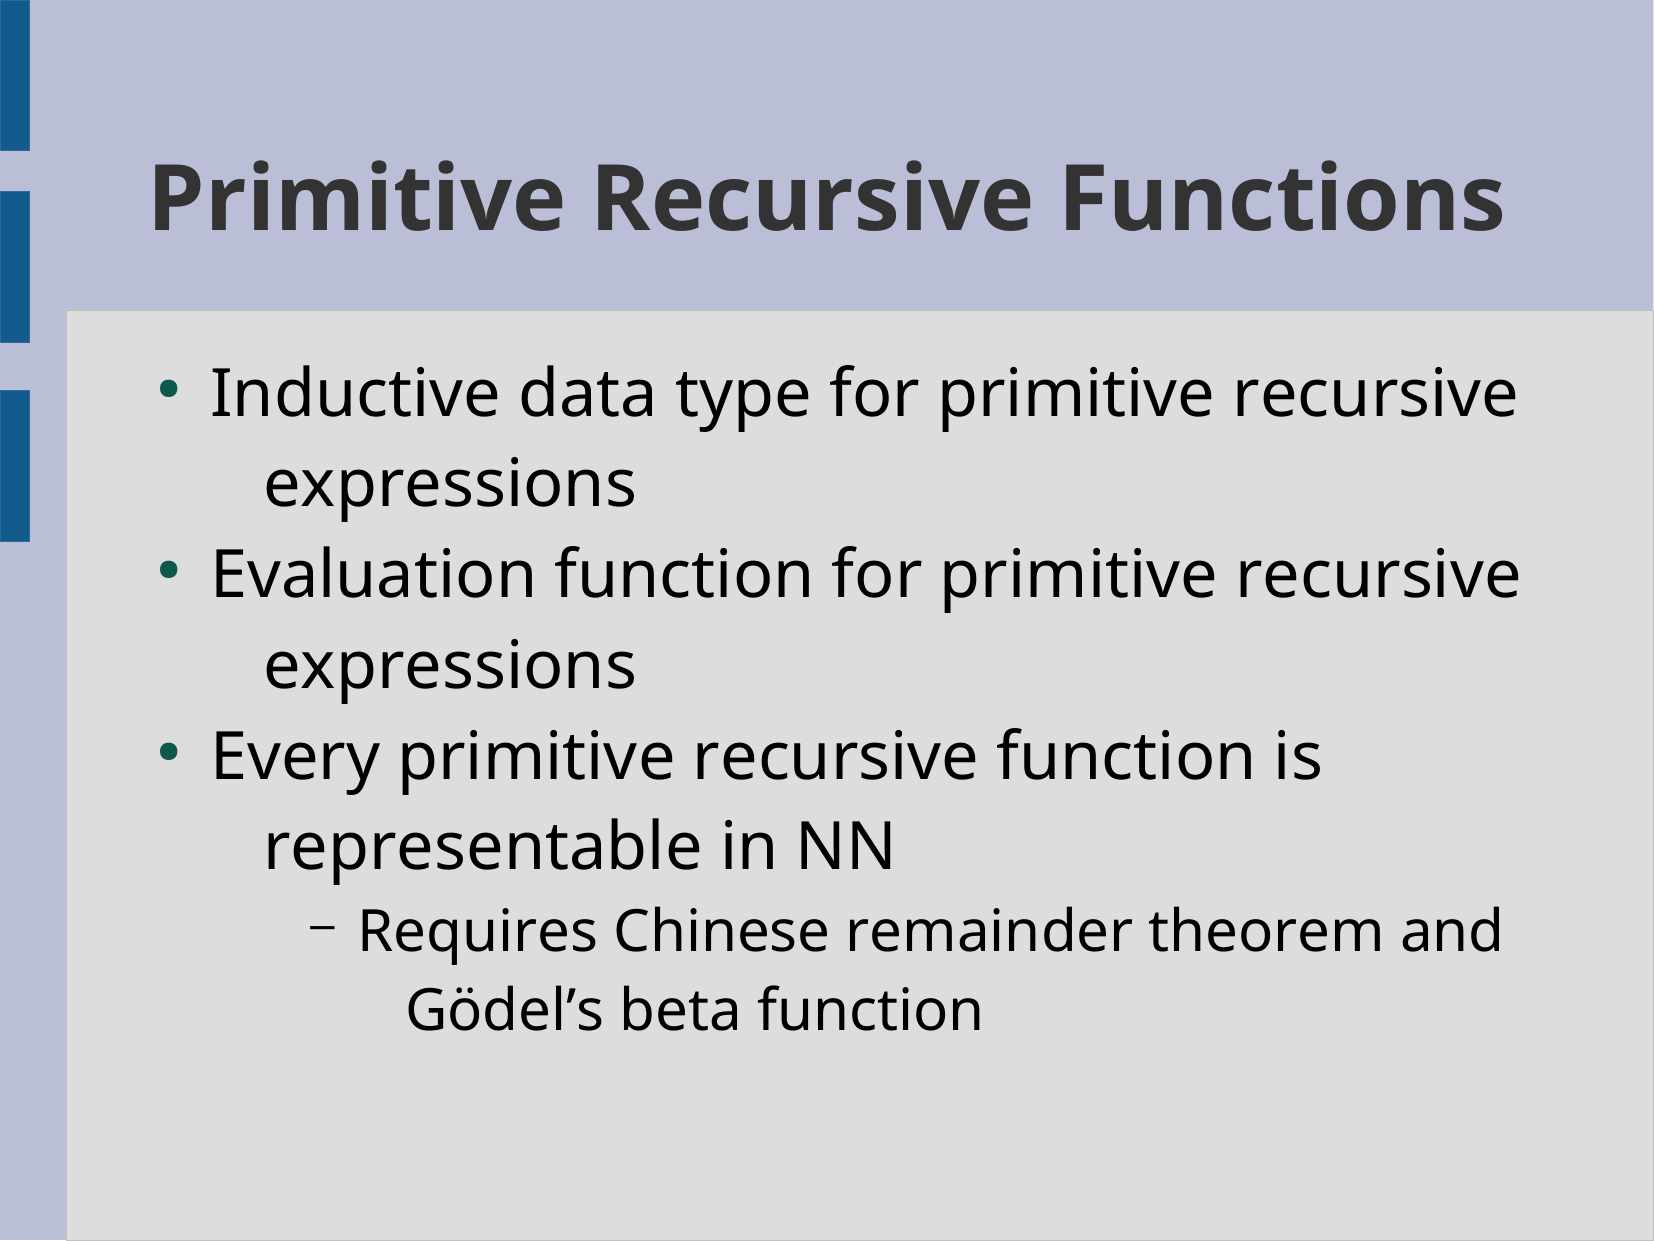

# Primitive Recursive Functions
Inductive data type for primitive recursive expressions
Evaluation function for primitive recursive expressions
Every primitive recursive function is representable in NN
Requires Chinese remainder theorem and Gödel’s beta function